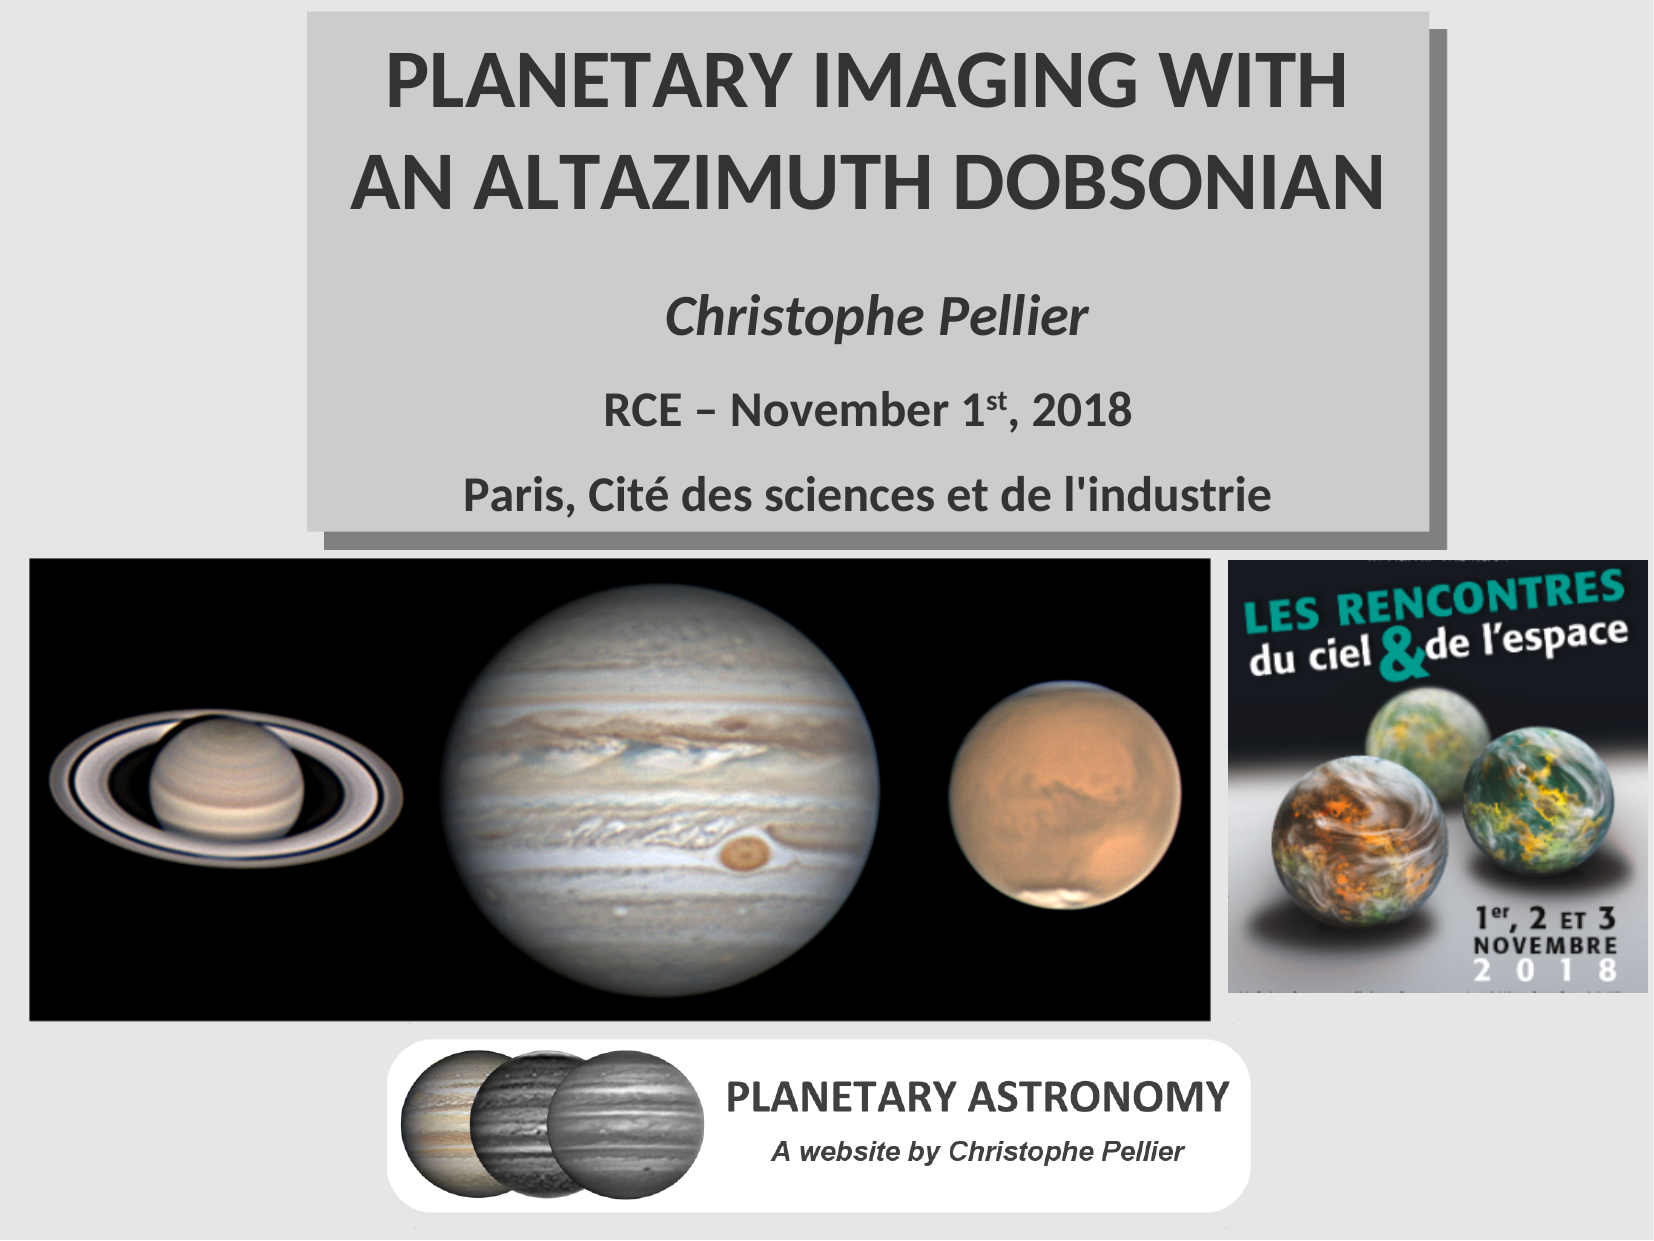

PLANETARY IMAGING WITH AN ALTAZIMUTH DOBSONIAN
 Christophe Pellier
RCE – November 1st, 2018
Paris, Cité des sciences et de l'industrie